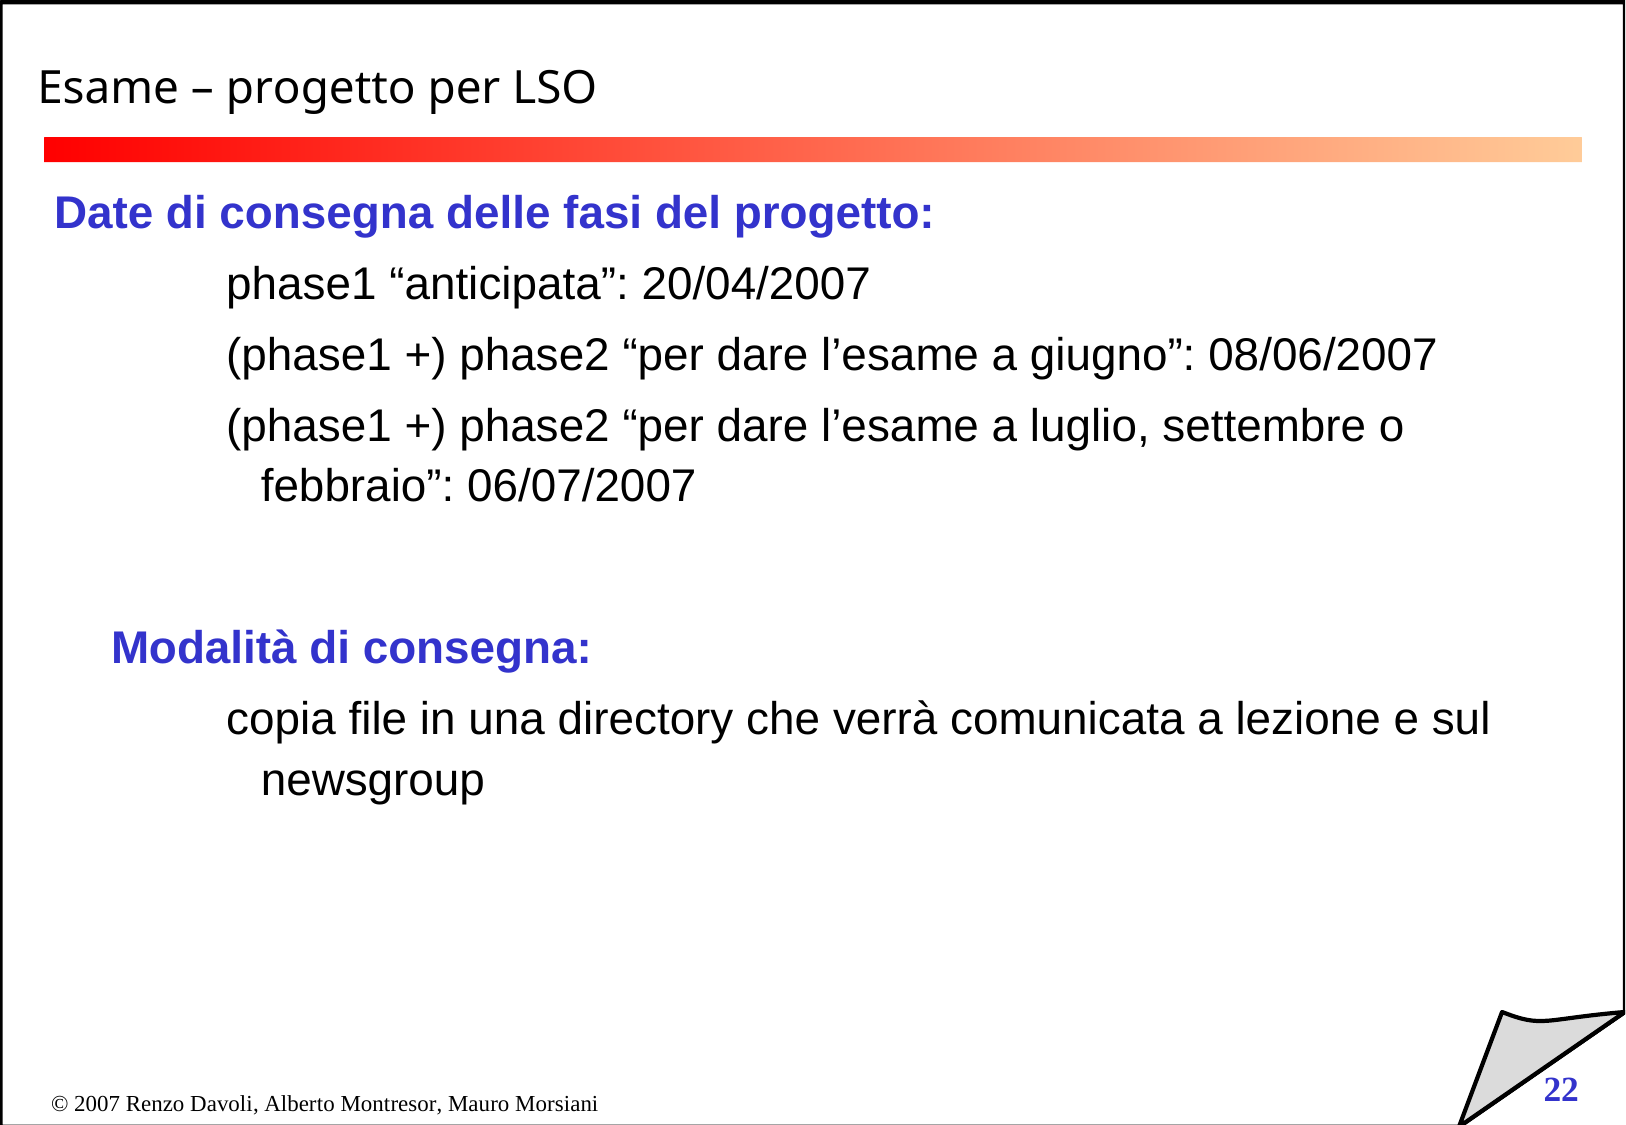

# Esame – progetto per LSO
Date di consegna delle fasi del progetto:
phase1 “anticipata”: 20/04/2007
(phase1 +) phase2 “per dare l’esame a giugno”: 08/06/2007
(phase1 +) phase2 “per dare l’esame a luglio, settembre o febbraio”: 06/07/2007
	Modalità di consegna:
copia file in una directory che verrà comunicata a lezione e sul newsgroup